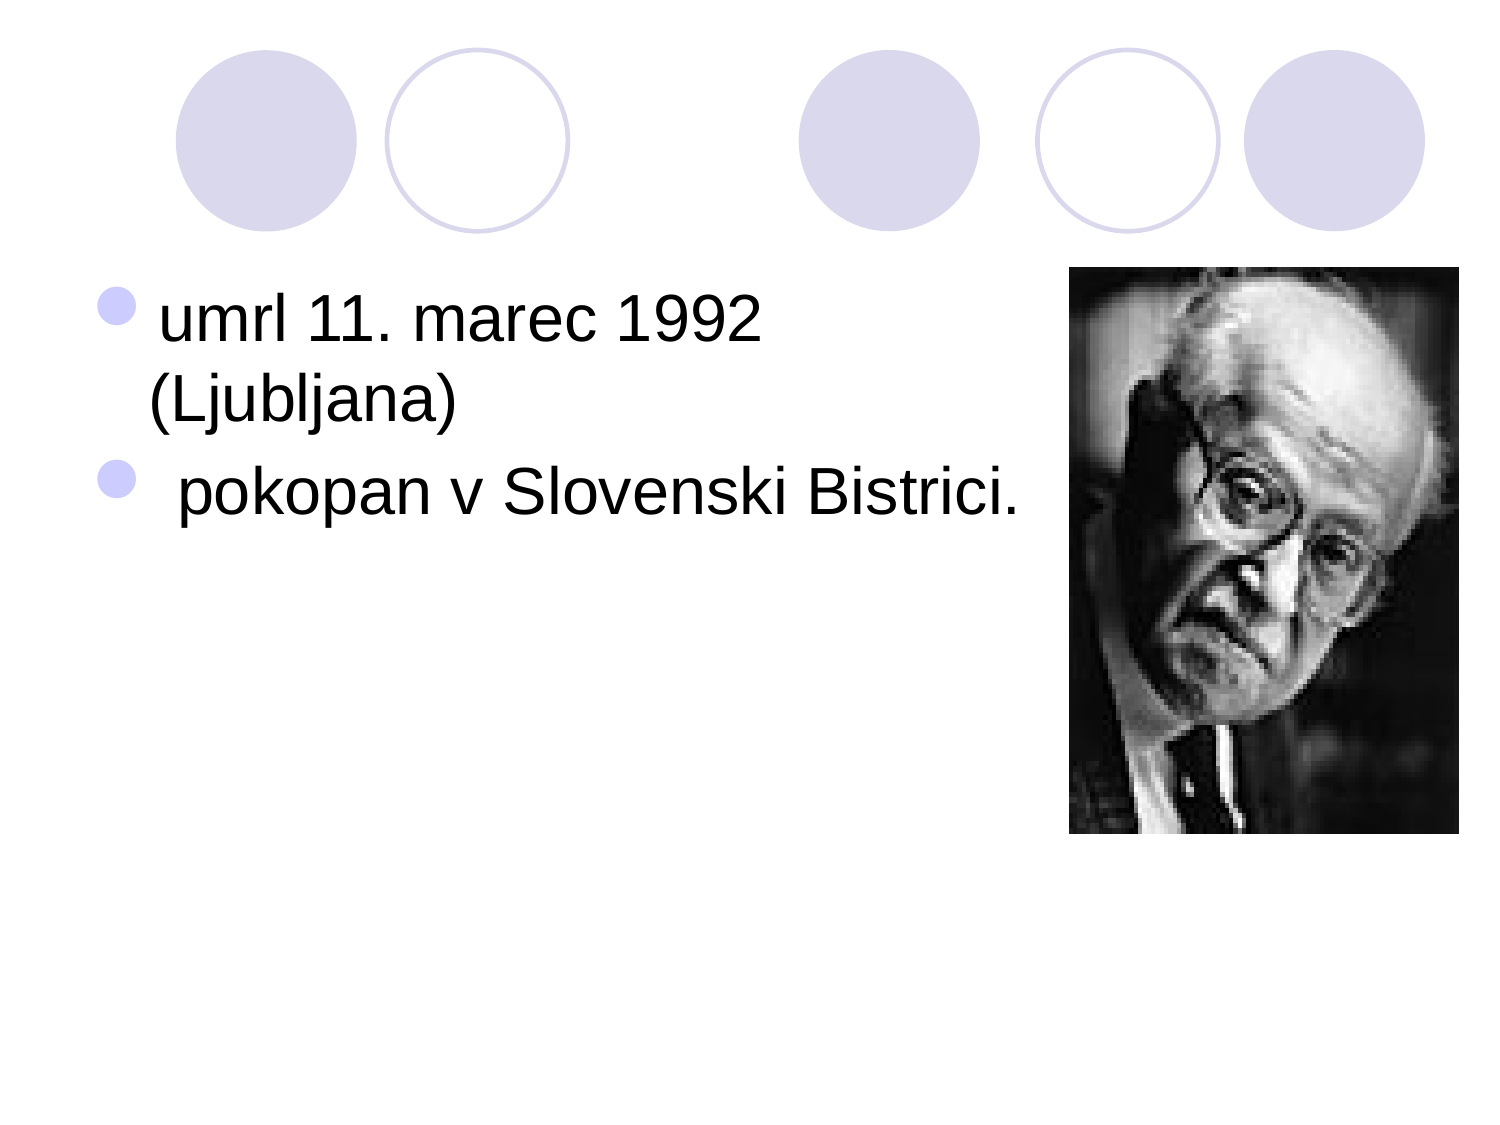

#
umrl 11. marec 1992 (Ljubljana)
 pokopan v Slovenski Bistrici.